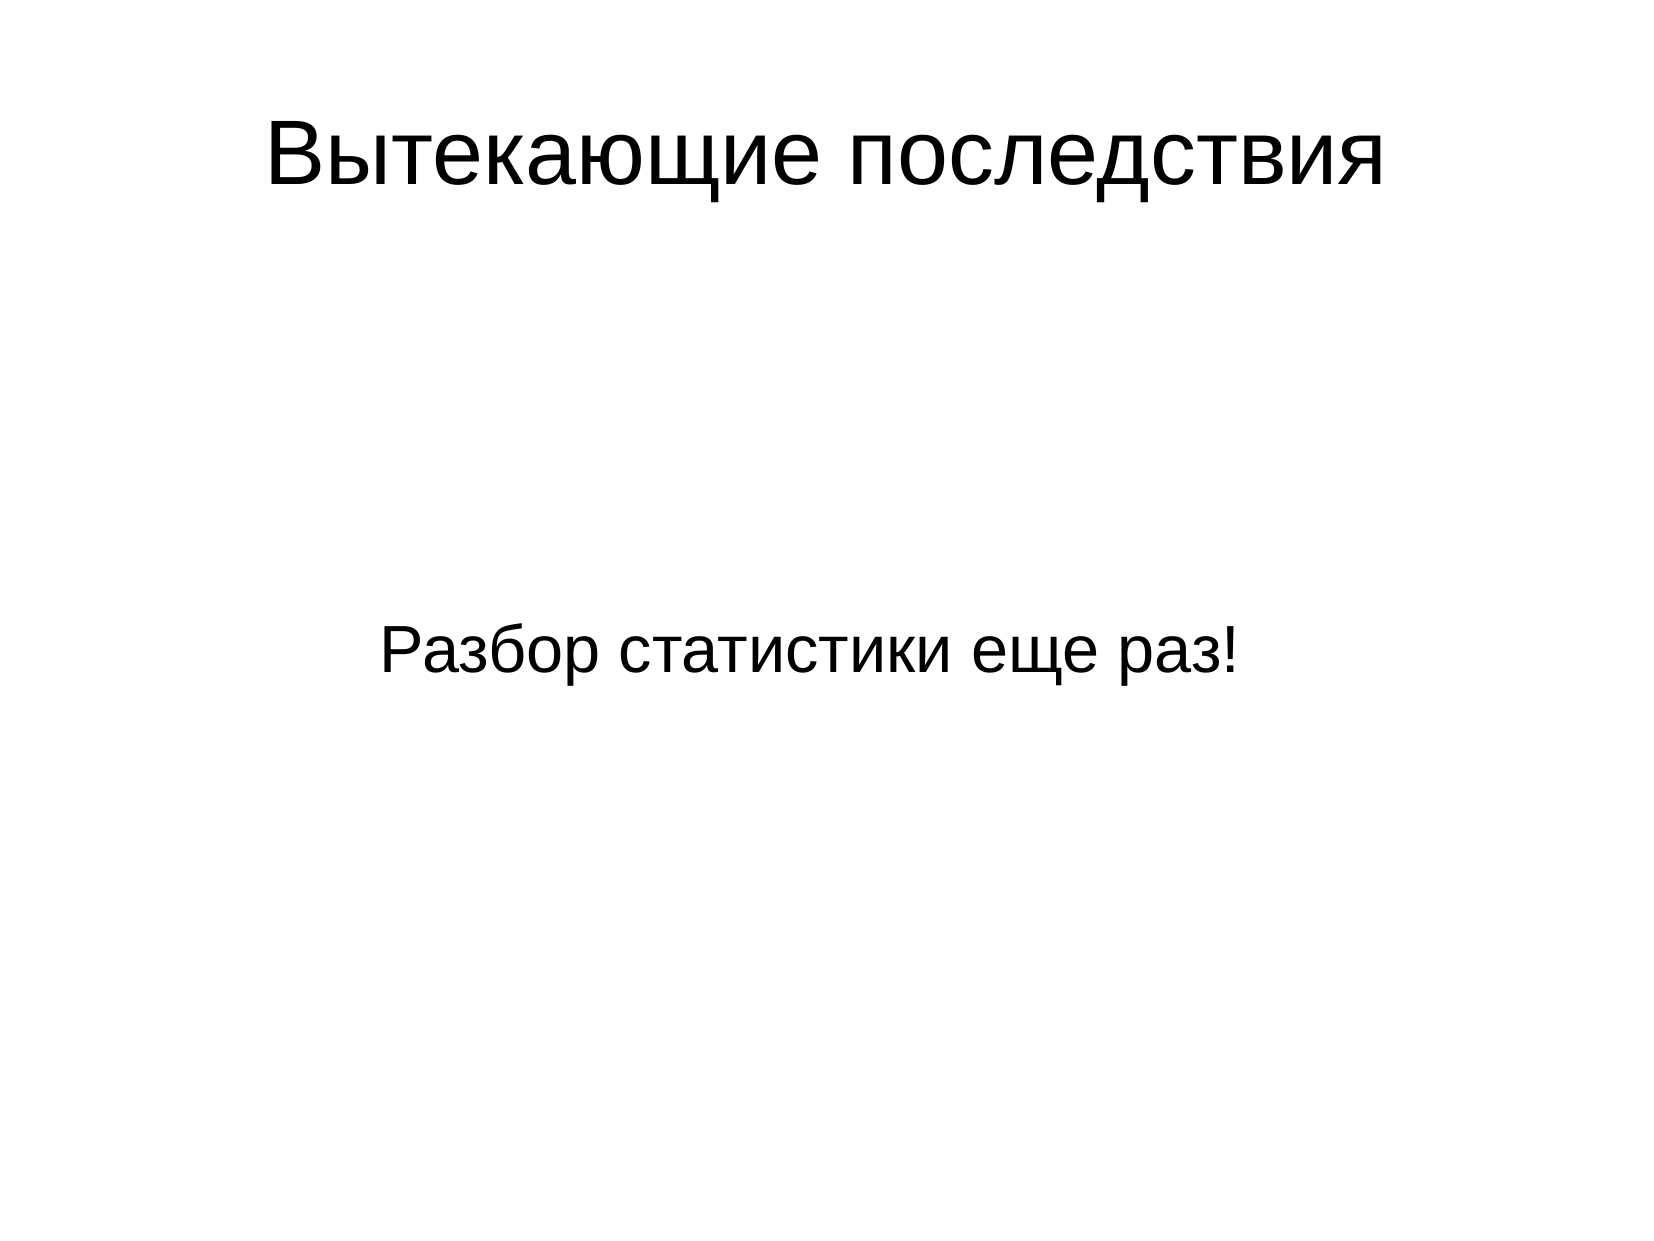

# Вытекающие последствия
Разбор статистики еще раз!